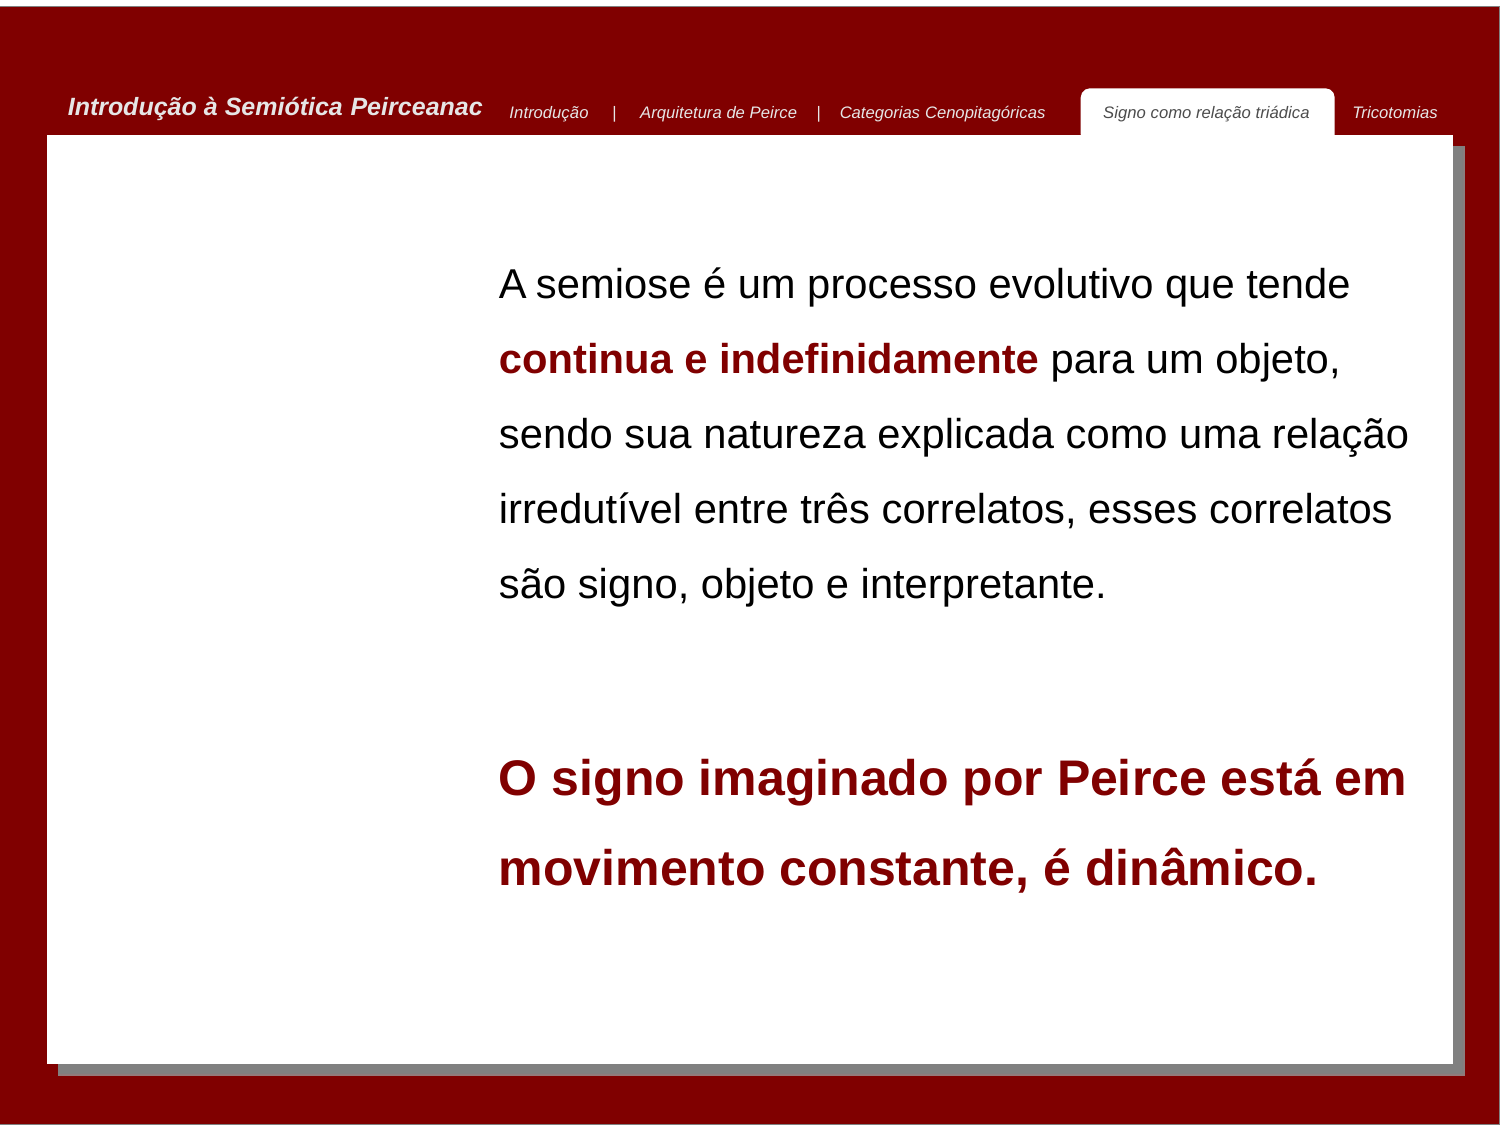

# A semiose é um processo evolutivo que tende continua e indefinidamente para um objeto, sendo sua natureza explicada como uma relação irredutível entre três correlatos, esses correlatos são signo, objeto e interpretante.
O signo imaginado por Peirce está em movimento constante, é dinâmico.